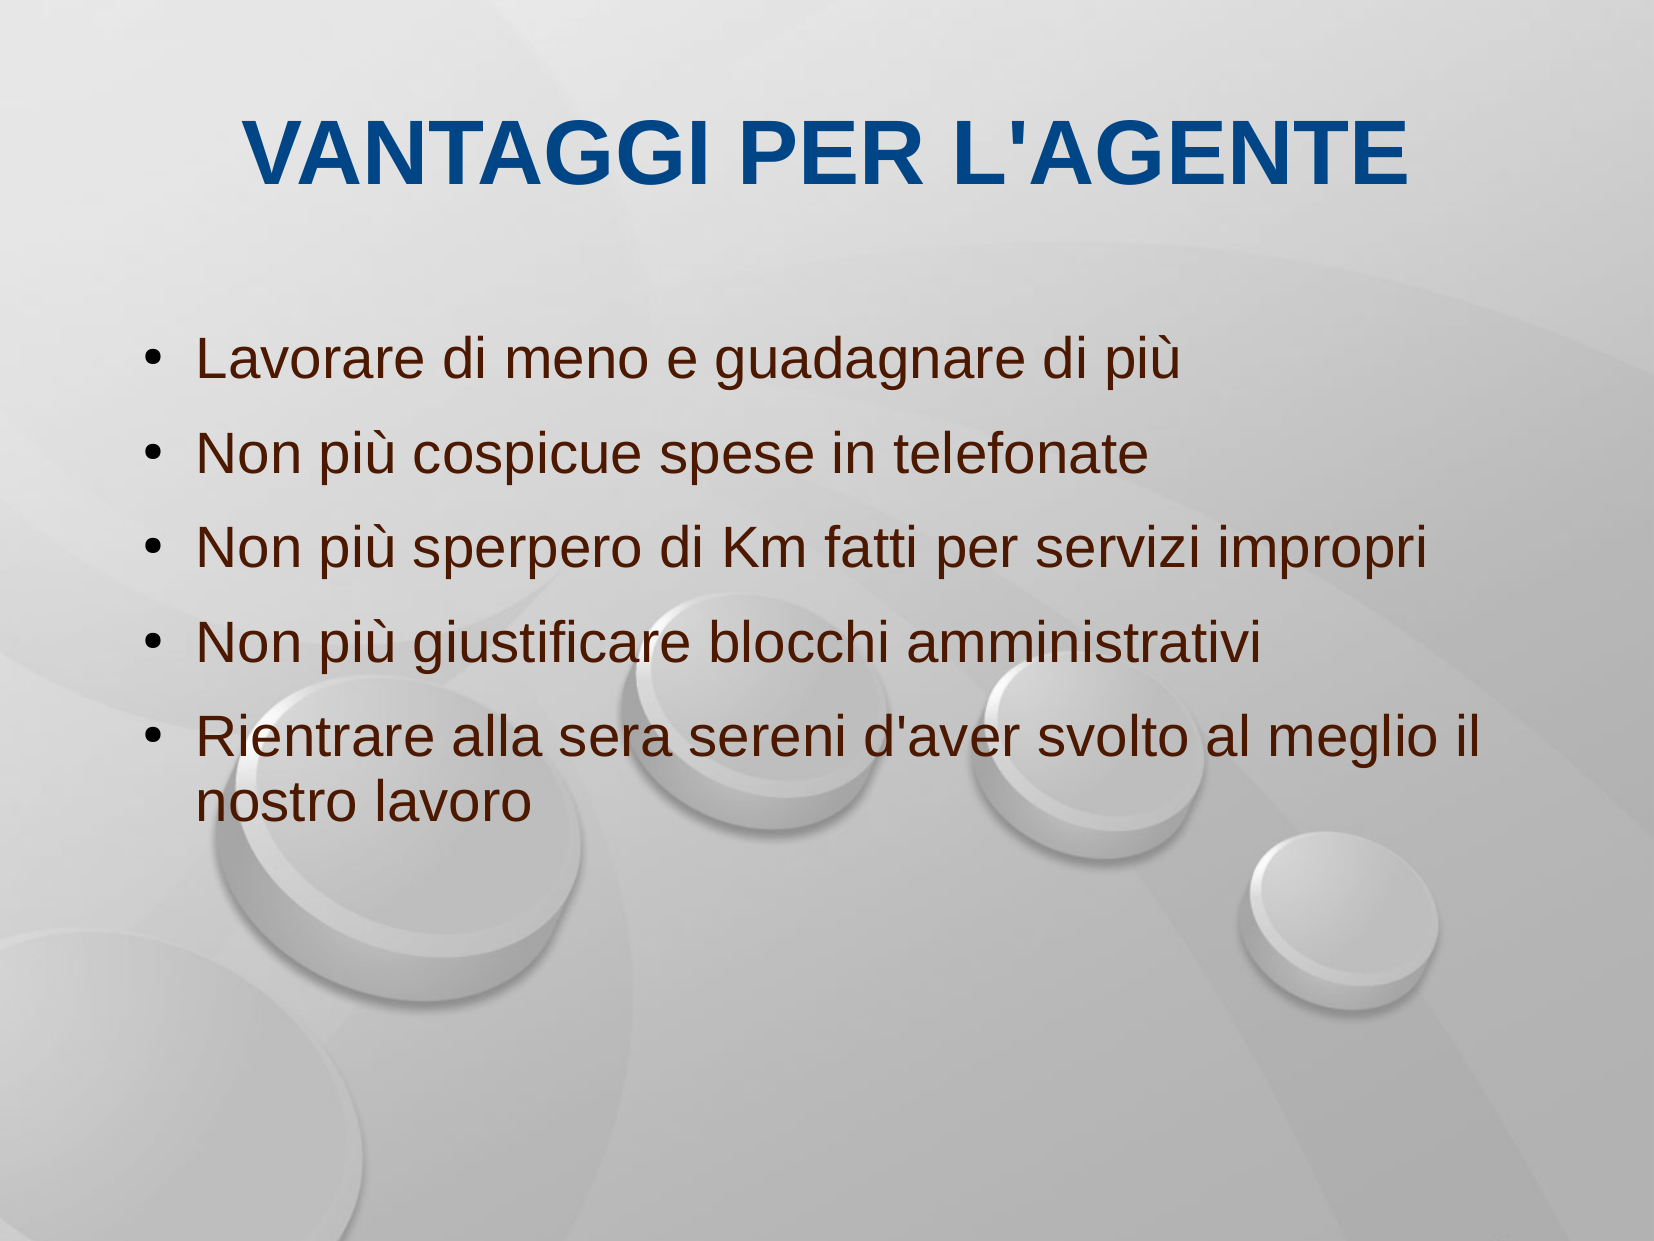

# VANTAGGI PER L'AGENTE
Lavorare di meno e guadagnare di più
Non più cospicue spese in telefonate
Non più sperpero di Km fatti per servizi impropri
Non più giustificare blocchi amministrativi
Rientrare alla sera sereni d'aver svolto al meglio il nostro lavoro